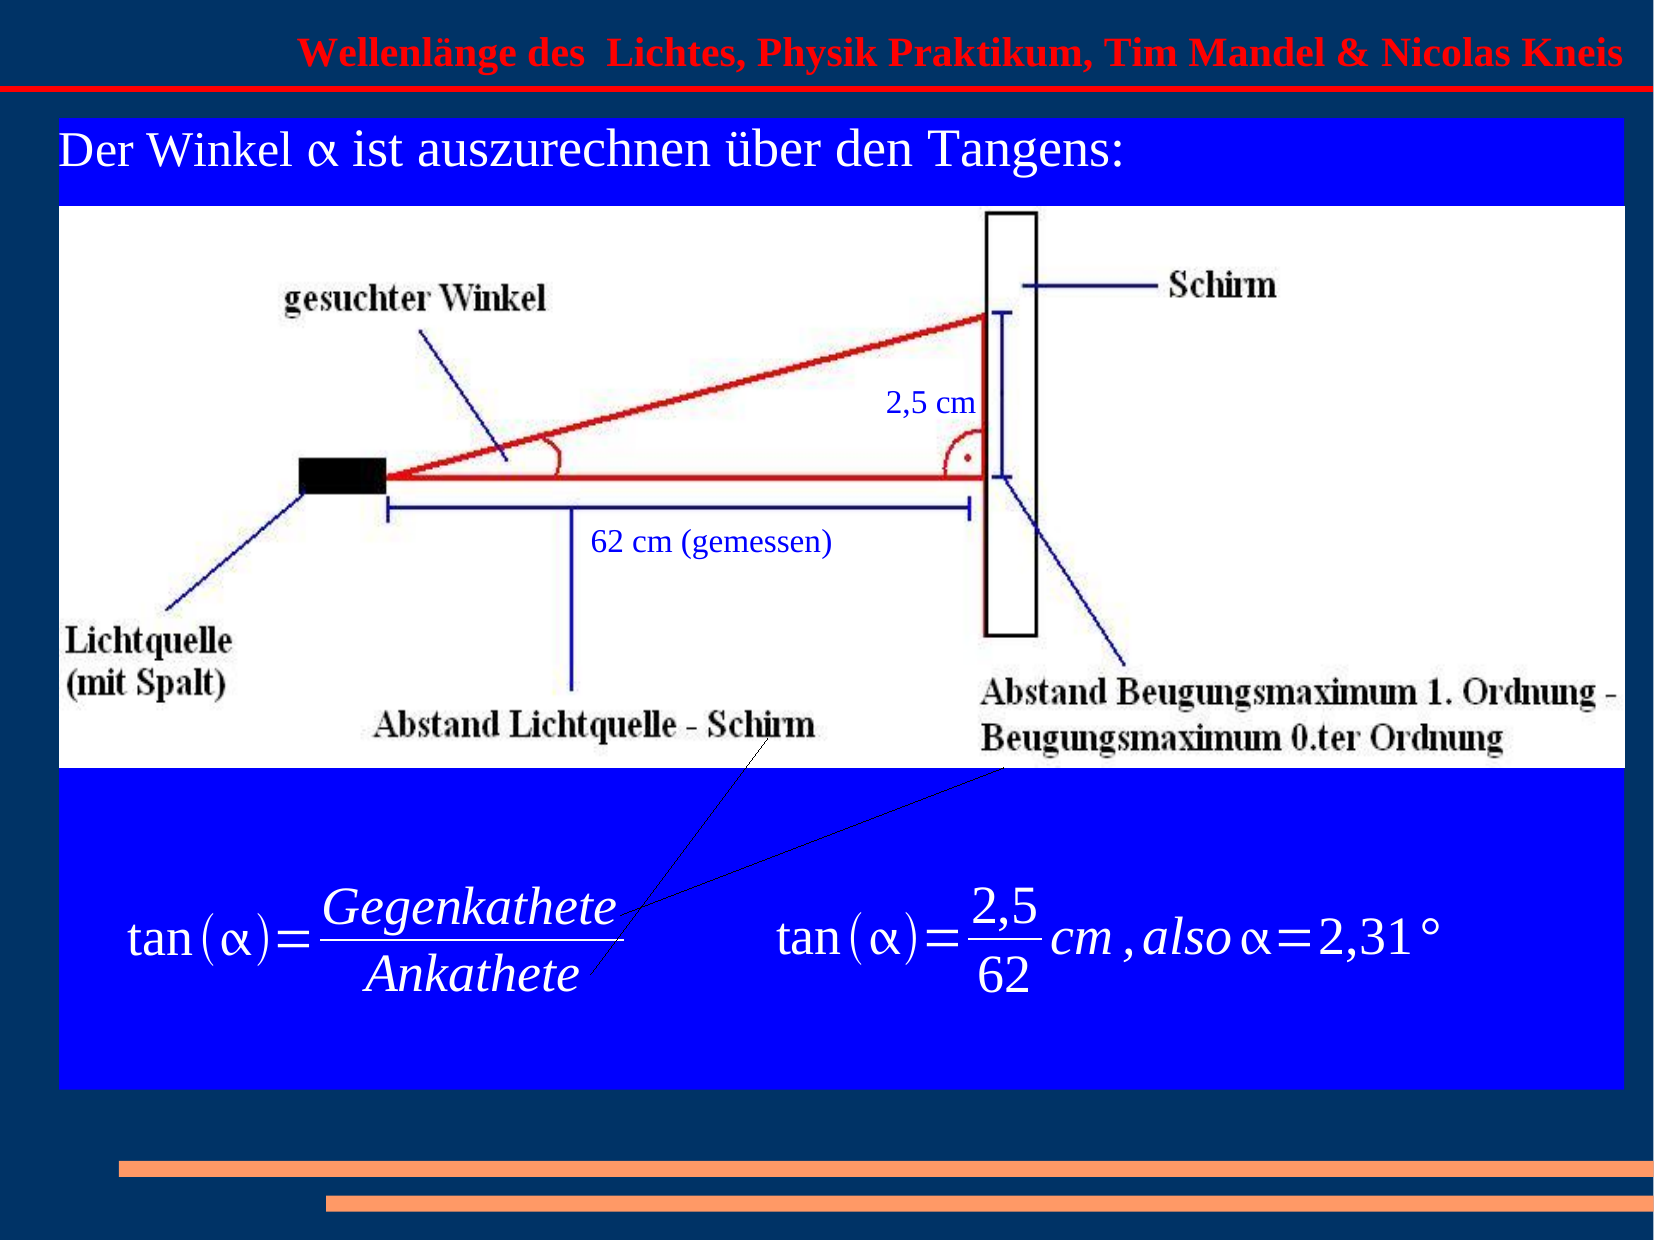

Wellenlänge des Lichtes, Physik Praktikum, Tim Mandel & Nicolas Kneis
Der Winkel  ist auszurechnen über den Tangens:
2,5 cm
62 cm (gemessen)